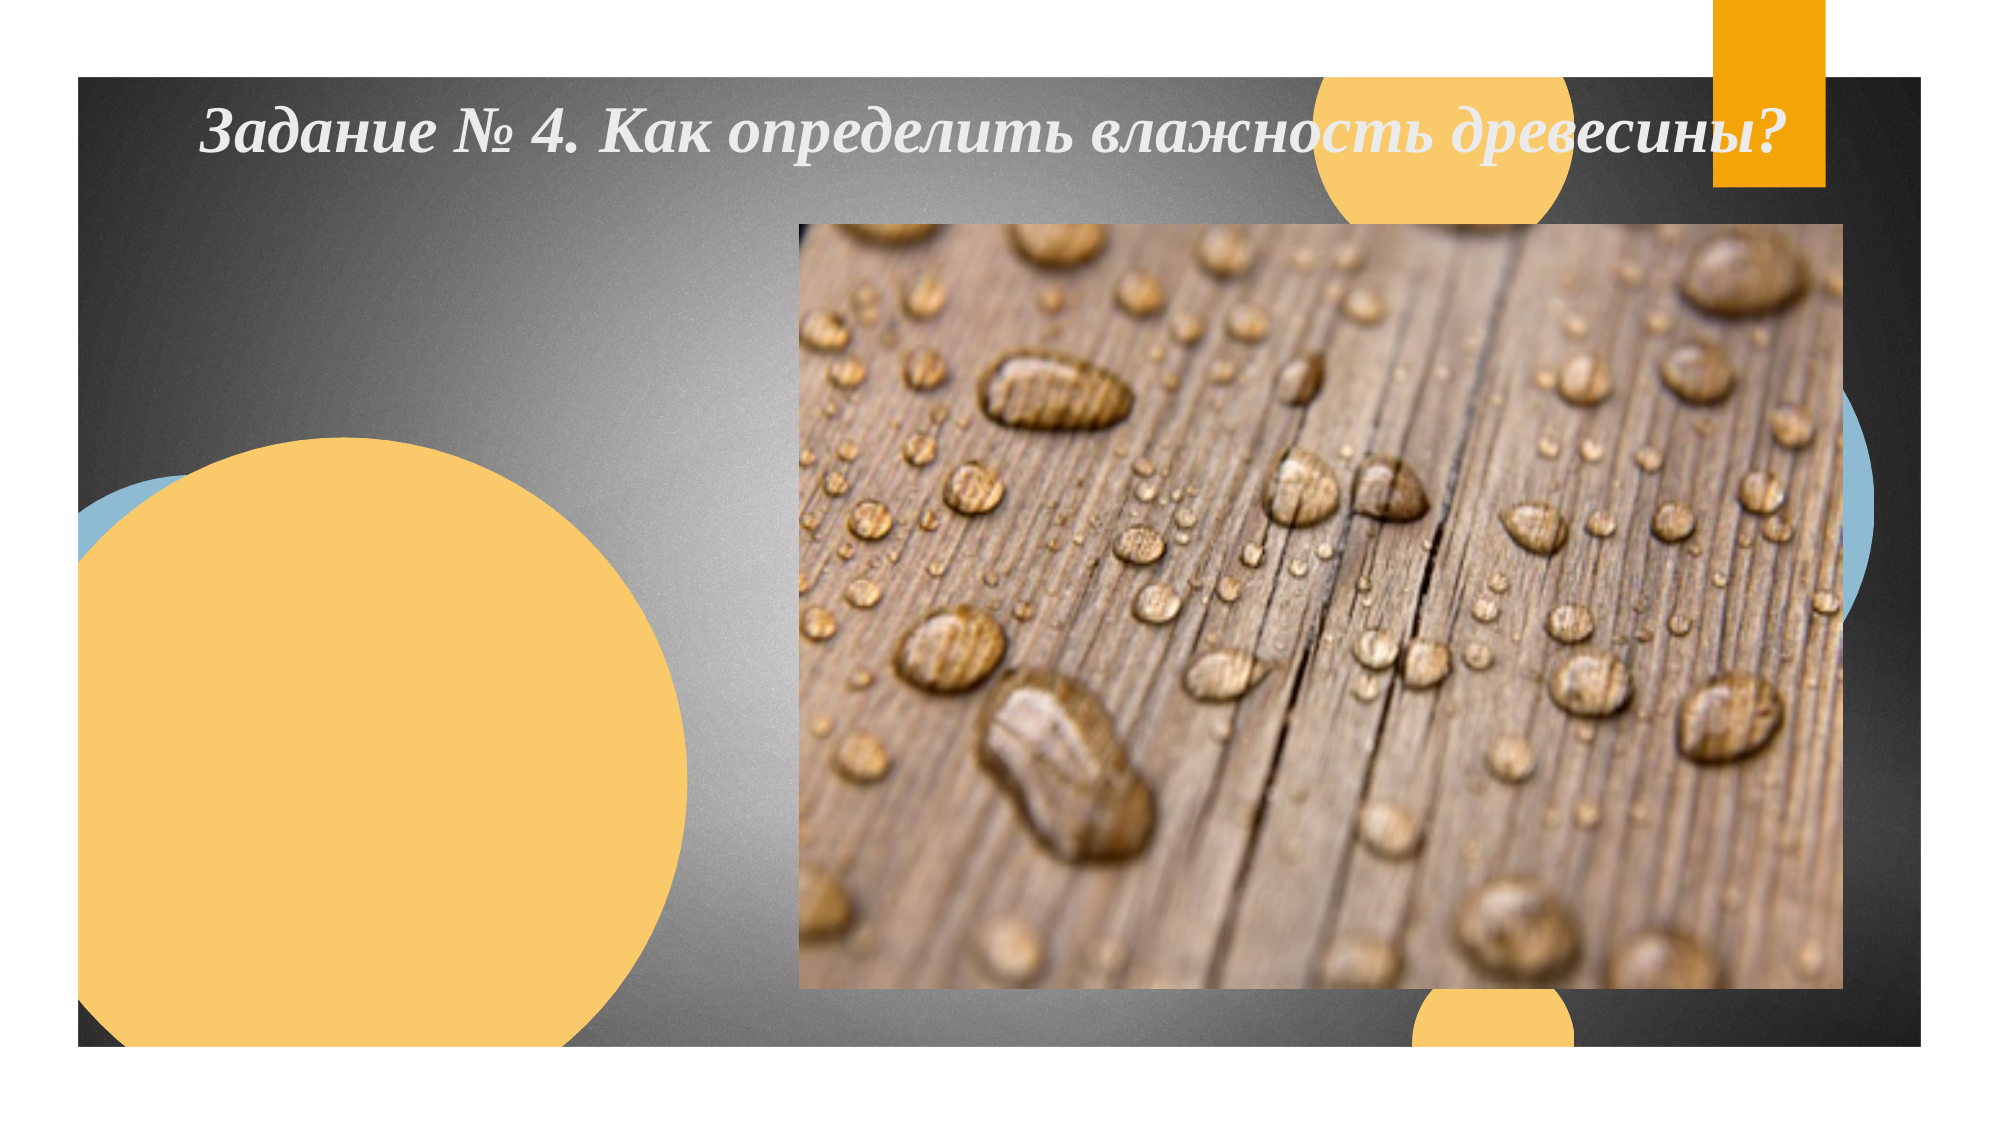

# Задание № 4. Как определить влажность древесины?